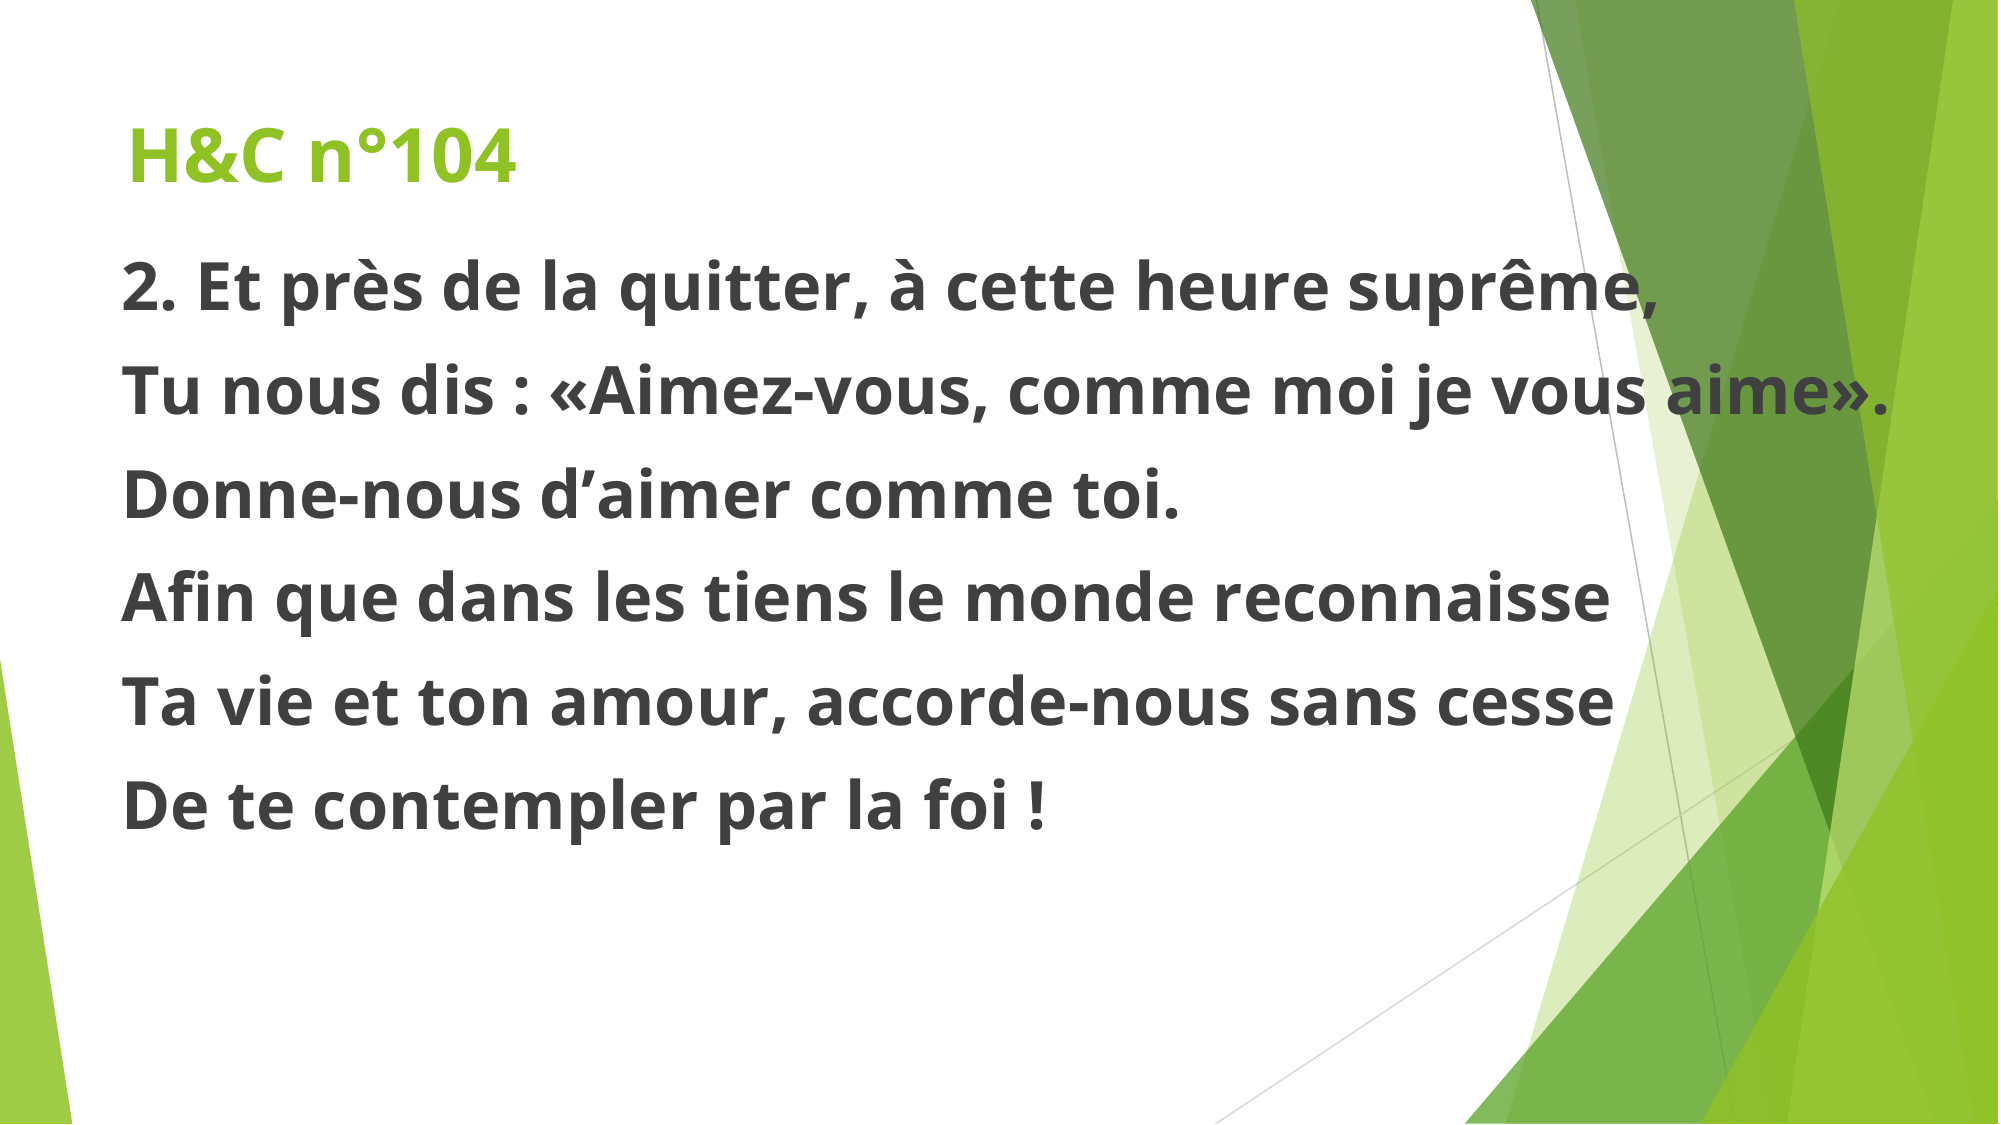

H&C n°104
2. Et près de la quitter, à cette heure suprême,
Tu nous dis : «Aimez-vous, comme moi je vous aime».
Donne-nous d’aimer comme toi.
Afin que dans les tiens le monde reconnaisse
Ta vie et ton amour, accorde-nous sans cesse
De te contempler par la foi !